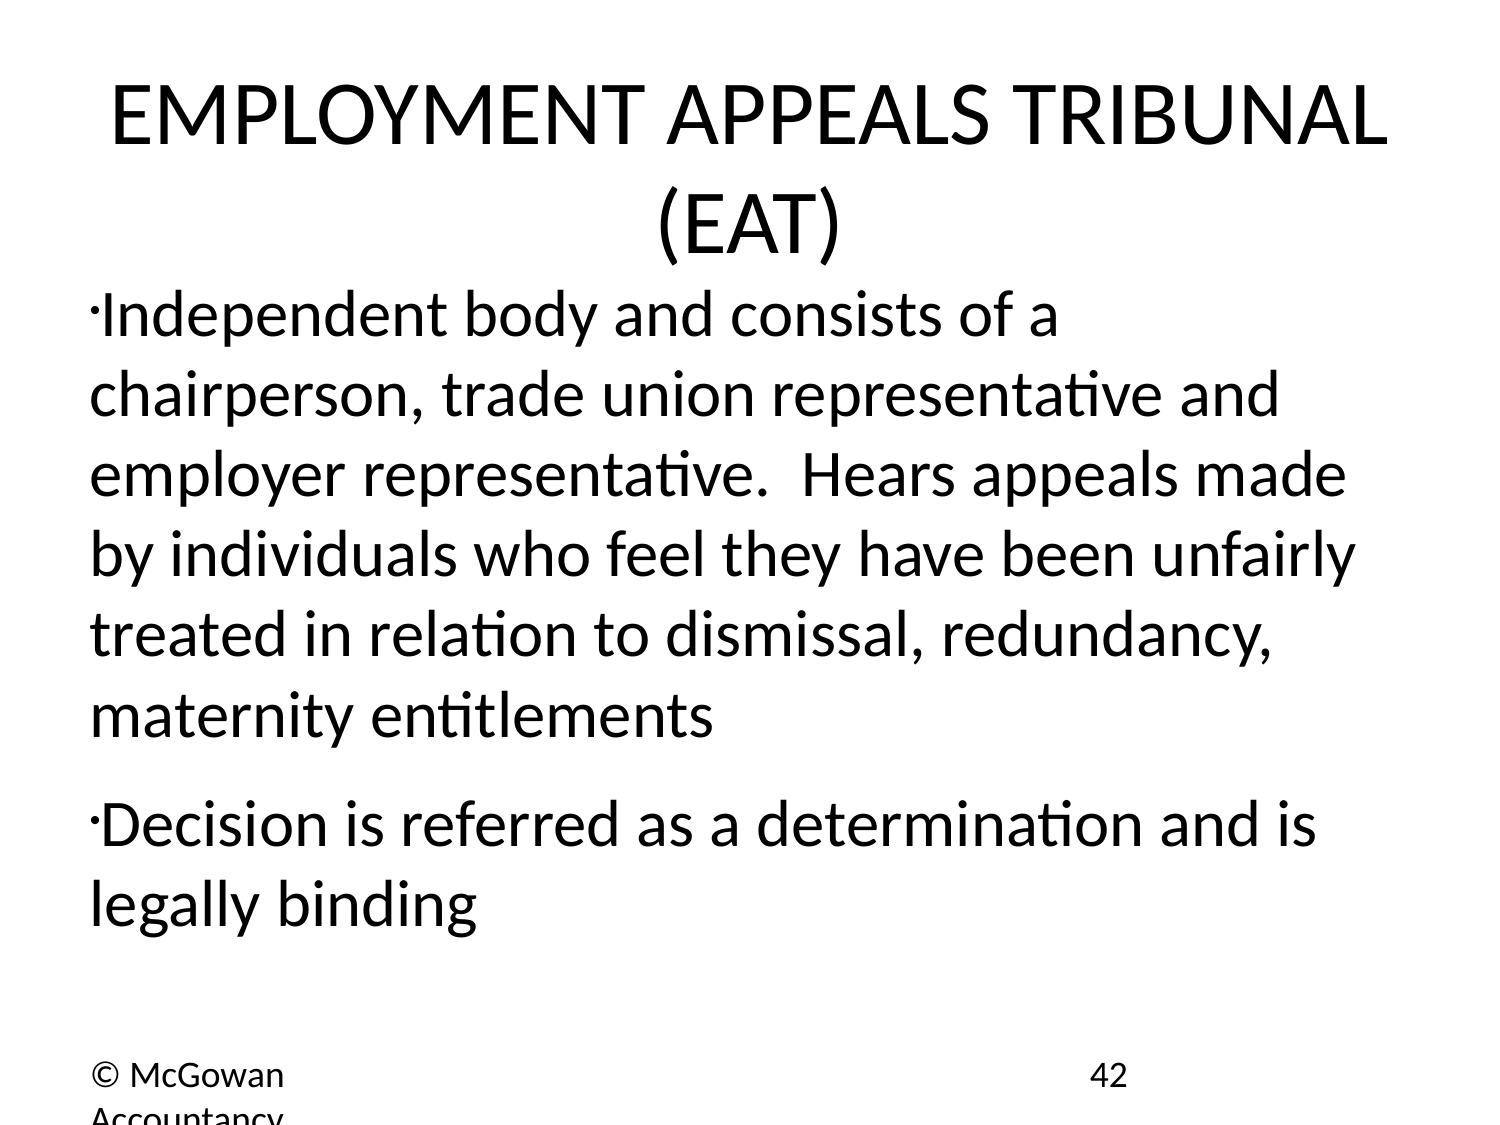

# EMPLOYMENT APPEALS TRIBUNAL (EAT)
Independent body and consists of a chairperson, trade union representative and employer representative. Hears appeals made by individuals who feel they have been unfairly treated in relation to dismissal, redundancy, maternity entitlements
Decision is referred as a determination and is legally binding
© McGowan Accountancy Services
42